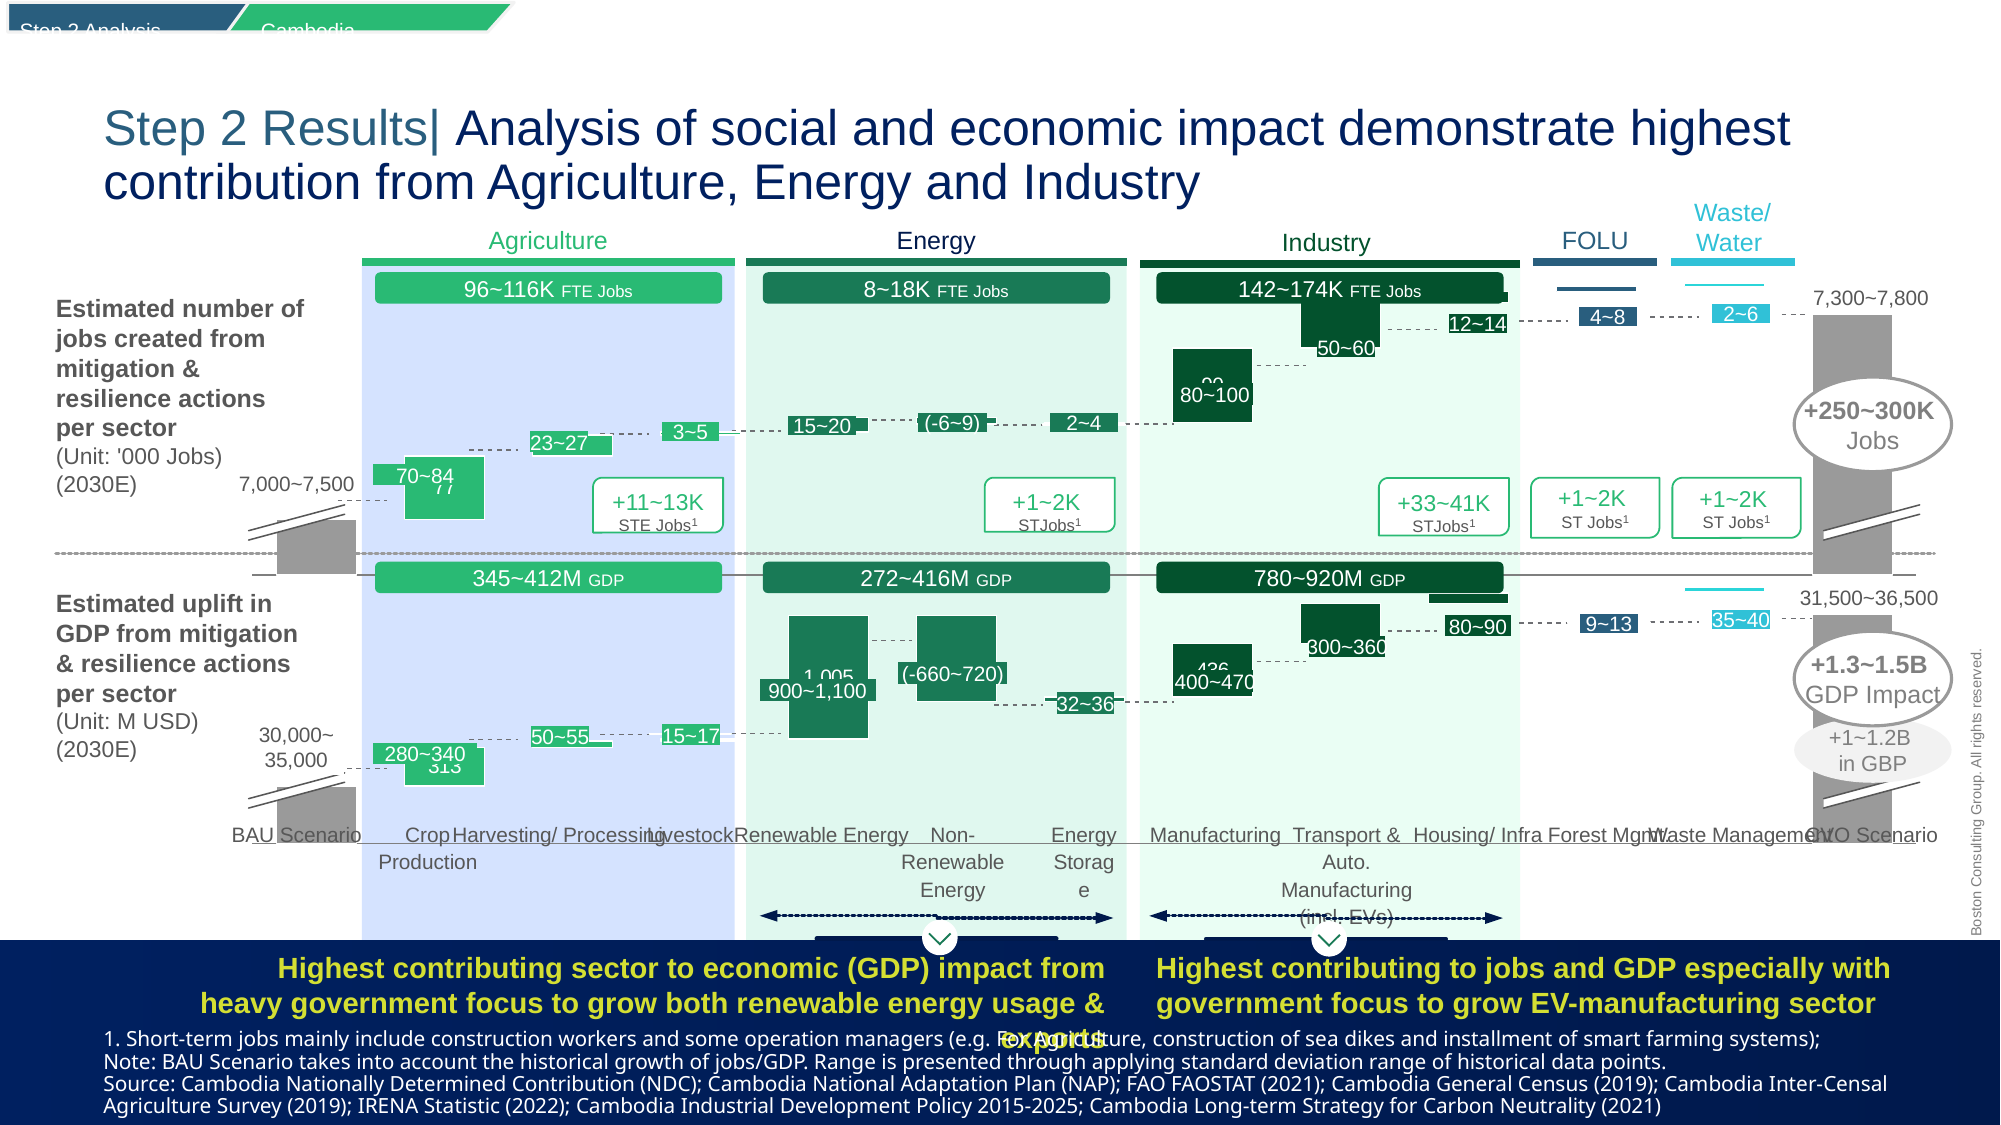

Step 2 Analysis
Cambodia
# Step 2 Results| Analysis of social and economic impact demonstrate highest contribution from Agriculture, Energy and Industry
Waste/ Water
Agriculture
Energy
FOLU
Industry
96~116K FTE Jobs
8~18K FTE Jobs
142~174K FTE Jobs
### Chart
| Category | Series1 | Series2 |
|---|---|---|
| 1 | 66.5664335664333 | None |
| 2 | 66.5664335664333 | 77.0 |
| 3 | 143.566433566433 | 25.0 |
| 4 | 168.566433566433 | 4.0 |
| 5 | 172.566433566433 | 17.0 |
| 6 | 181.566433566433 | 8.0 |
| 7 | 181.566433566433 | 2.0 |
| 8 | 183.566433566433 | 90.0 |
| 9 | 273.566433566433 | 55.0 |
| 10 | 328.566433566433 | 13.0 |
| 11 | 341.566433566433 | 6.0 |
| 12 | 347.566433566433 | 4.0 |
| 13 | 351.566433566433 | None |7,300~7,800
7,480
Estimated number of jobs created from mitigation & resilience actions per sector
(Unit: '000 Jobs)
(2030E)
2~6
4~8
12~14
50~60
+250~300K
Jobs
80~100
(-6~9)
2~4
15~20
3~5
23~27
70~84
7,195
7,000~7,500
+1~2K
STJobs1
+1~2K
ST Jobs1
+11~13K
STE Jobs1
+1~2K
ST Jobs1
+33~41K
STJobs1
345~412M GDP
272~416M GDP
780~920M GDP
31,500~36,500
### Chart
| Category | Series1 | Series2 |
|---|---|---|
| 1 | 470.504347826085 | None |
| 2 | 470.504347826085 | 313.0 |
| 3 | 783.504347826085 | 52.0 |
| 4 | 835.504347826085 | 16.0 |
| 5 | 851.504347826085 | 1005.0 |
| 6 | 1158.50434782609 | 698.0 |
| 7 | 1158.50434782609 | 34.0 |
| 8 | 1192.50434782609 | 436.0 |
| 9 | 1628.50434782609 | 328.0 |
| 10 | 1956.50434782609 | 85.0 |
| 11 | 2041.50434782609 | 11.0 |
| 12 | 2052.50434782609 | 38.0 |
| 13 | 2090.50434782609 | None |34,189
Estimated uplift in GDP from mitigation & resilience actions per sector
(Unit: M USD)
(2030E)
35~40
9~13
80~90
+1.3~1.5B
GDP Impact
300~360
-698
(-660~720)
400~470
900~1,100
32~36
+1~1.2B
in GBP
30,000~
35,000
15~17
50~55
32,569
280~340
BAU Scenario
Crop Production
Harvesting/ Processing
Livestock
Renewable Energy
Non-Renewable Energy
Energy Storage
Manufacturing
Transport & Auto. Manufacturing (incl. EVs)
Housing/ Infra
Forest Mgmt.
Waste Management
CVO Scenario
Highest contributing sector to economic (GDP) impact from heavy government focus to grow both renewable energy usage & exports
Highest contributing to jobs and GDP especially with government focus to grow EV-manufacturing sector
1. Short-term jobs mainly include construction workers and some operation managers (e.g. For Agriculture, construction of sea dikes and installment of smart farming systems);
Note: BAU Scenario takes into account the historical growth of jobs/GDP. Range is presented through applying standard deviation range of historical data points.
Source: Cambodia Nationally Determined Contribution (NDC); Cambodia National Adaptation Plan (NAP); FAO FAOSTAT (2021); Cambodia General Census (2019); Cambodia Inter-Censal Agriculture Survey (2019); IRENA Statistic (2022); Cambodia Industrial Development Policy 2015-2025; Cambodia Long-term Strategy for Carbon Neutrality (2021)